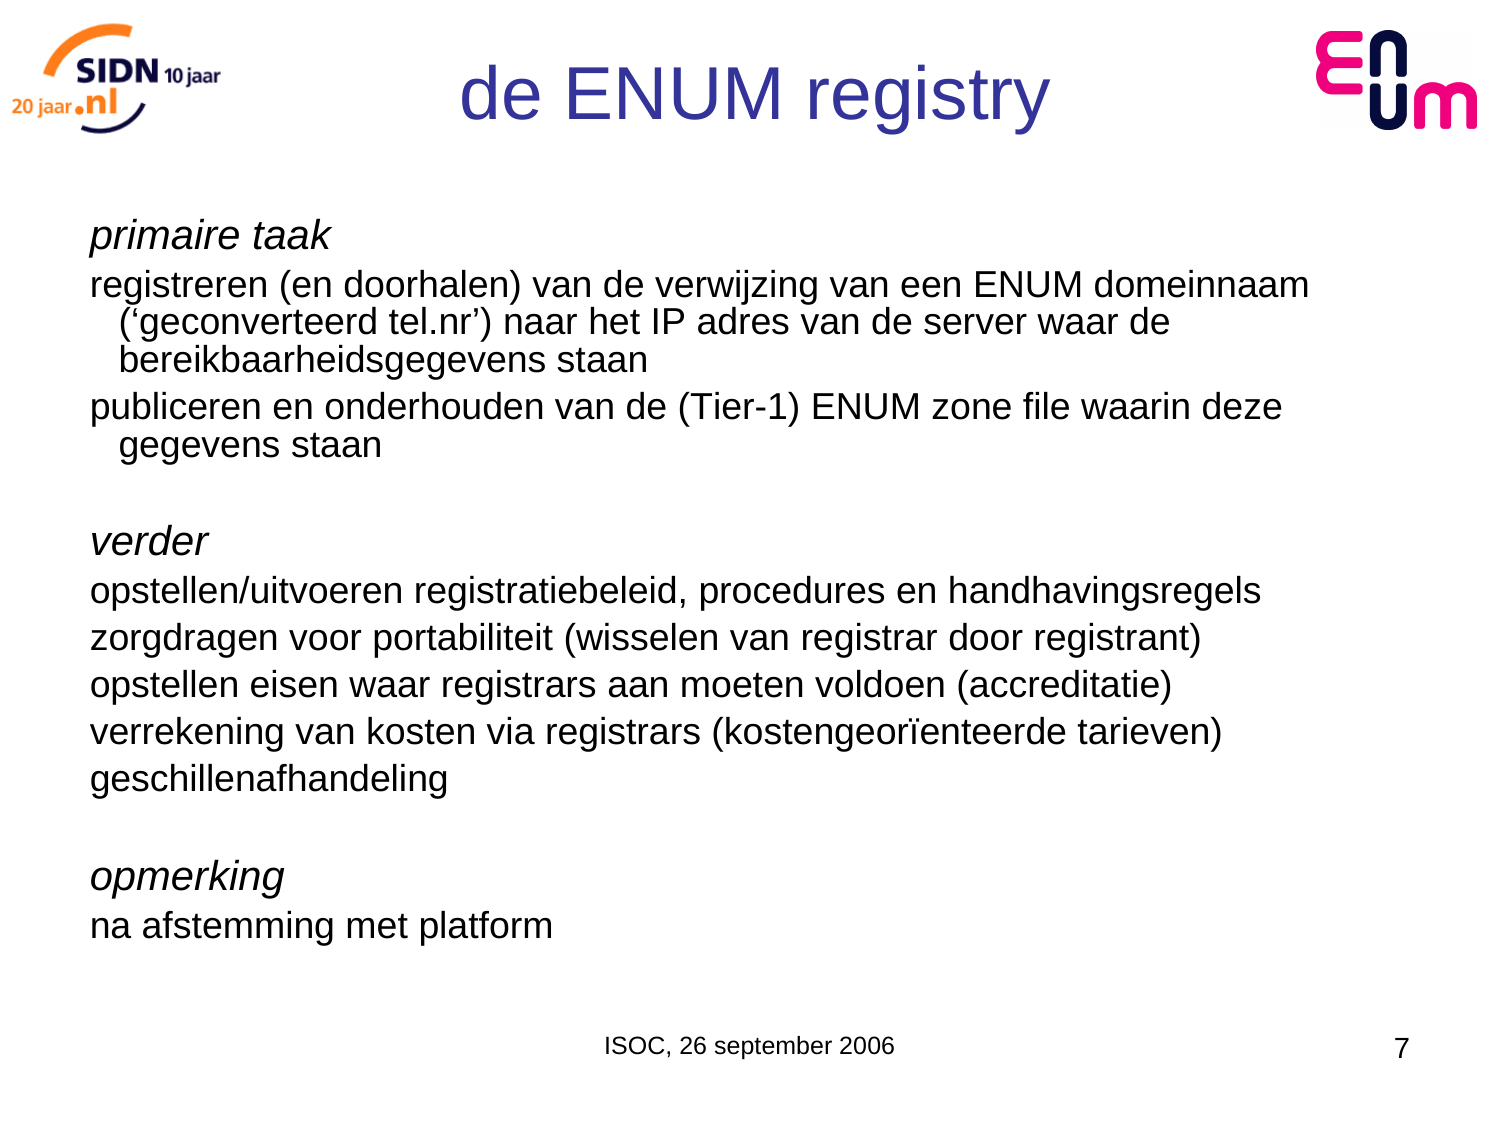

# de ENUM registry
primaire taak
registreren (en doorhalen) van de verwijzing van een ENUM domeinnaam (‘geconverteerd tel.nr’) naar het IP adres van de server waar de bereikbaarheidsgegevens staan
publiceren en onderhouden van de (Tier-1) ENUM zone file waarin deze gegevens staan
verder
opstellen/uitvoeren registratiebeleid, procedures en handhavingsregels
zorgdragen voor portabiliteit (wisselen van registrar door registrant)
opstellen eisen waar registrars aan moeten voldoen (accreditatie)
verrekening van kosten via registrars (kostengeorïenteerde tarieven)
geschillenafhandeling
opmerking
na afstemming met platform
ISOC, 26 september 2006
7